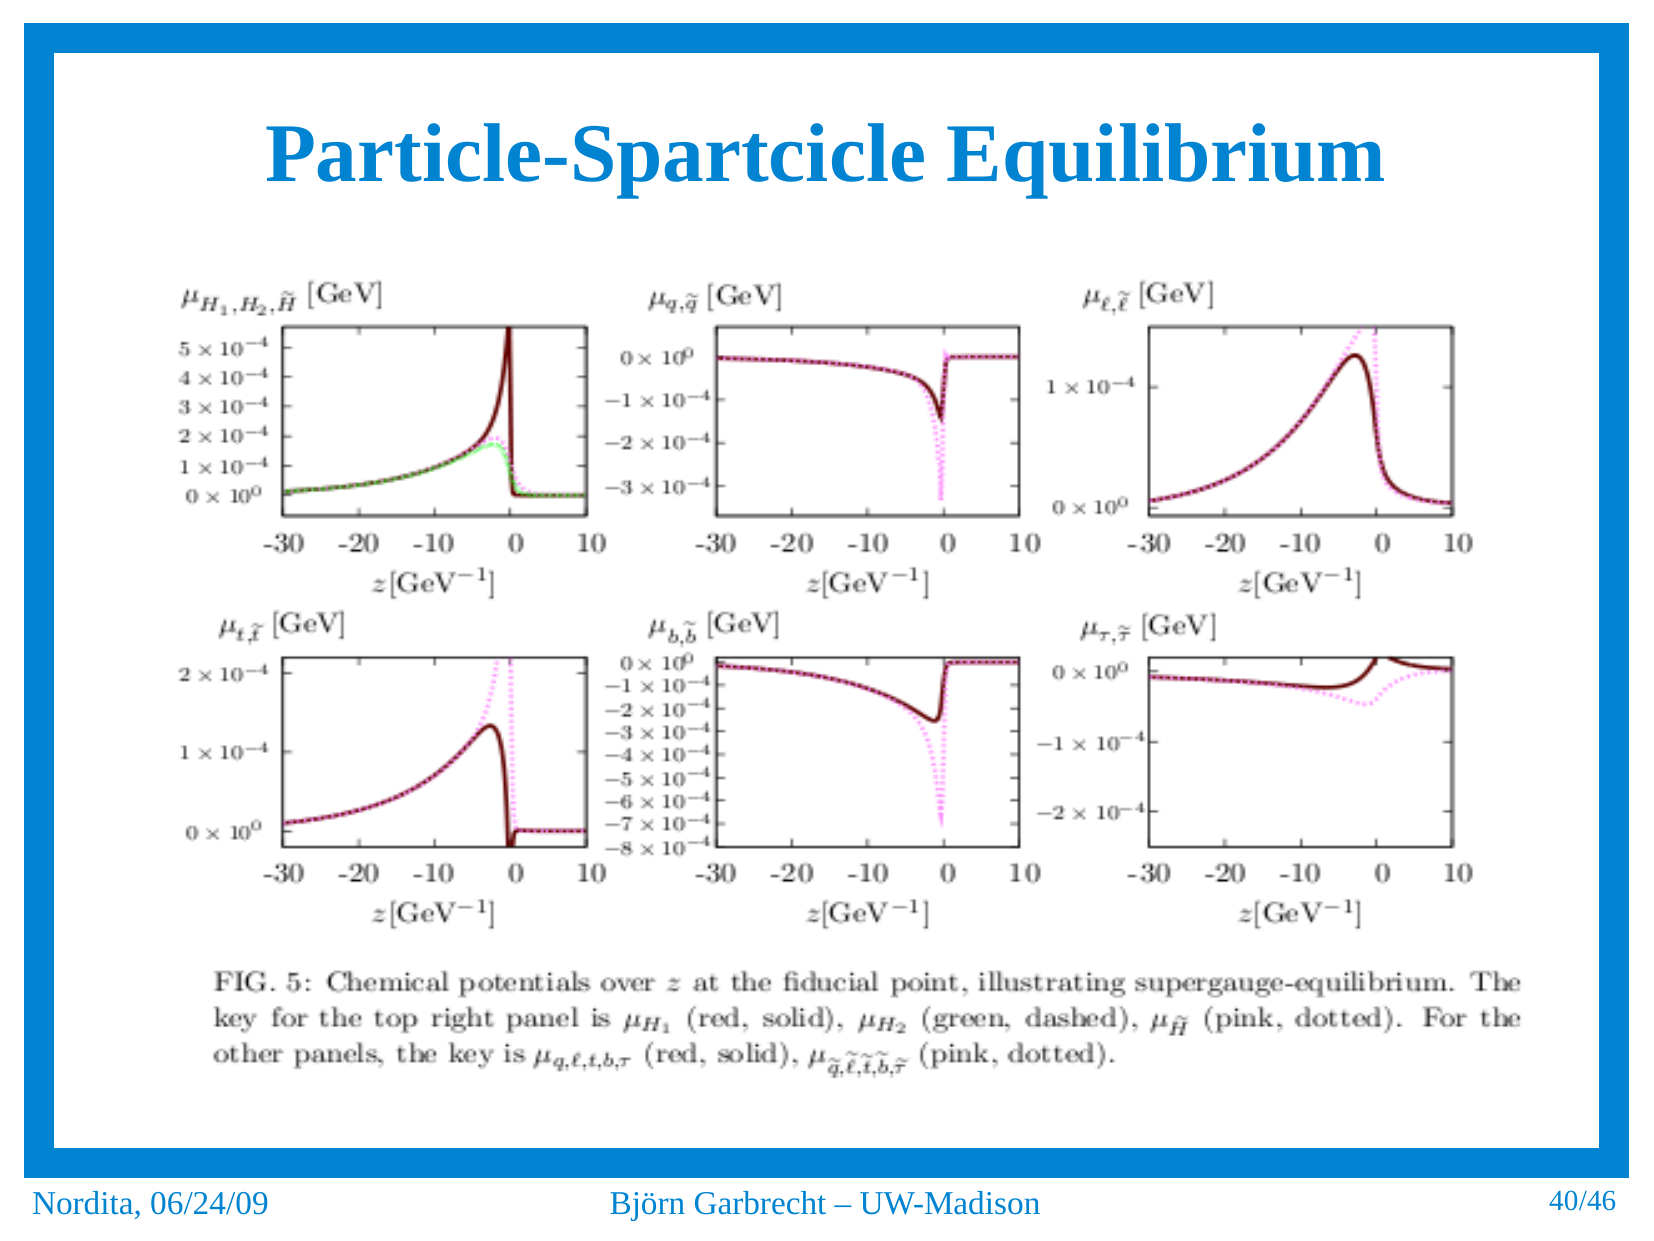

# Particle-Spartcicle Equilibrium
Björn Garbrecht – UW-Madison
40